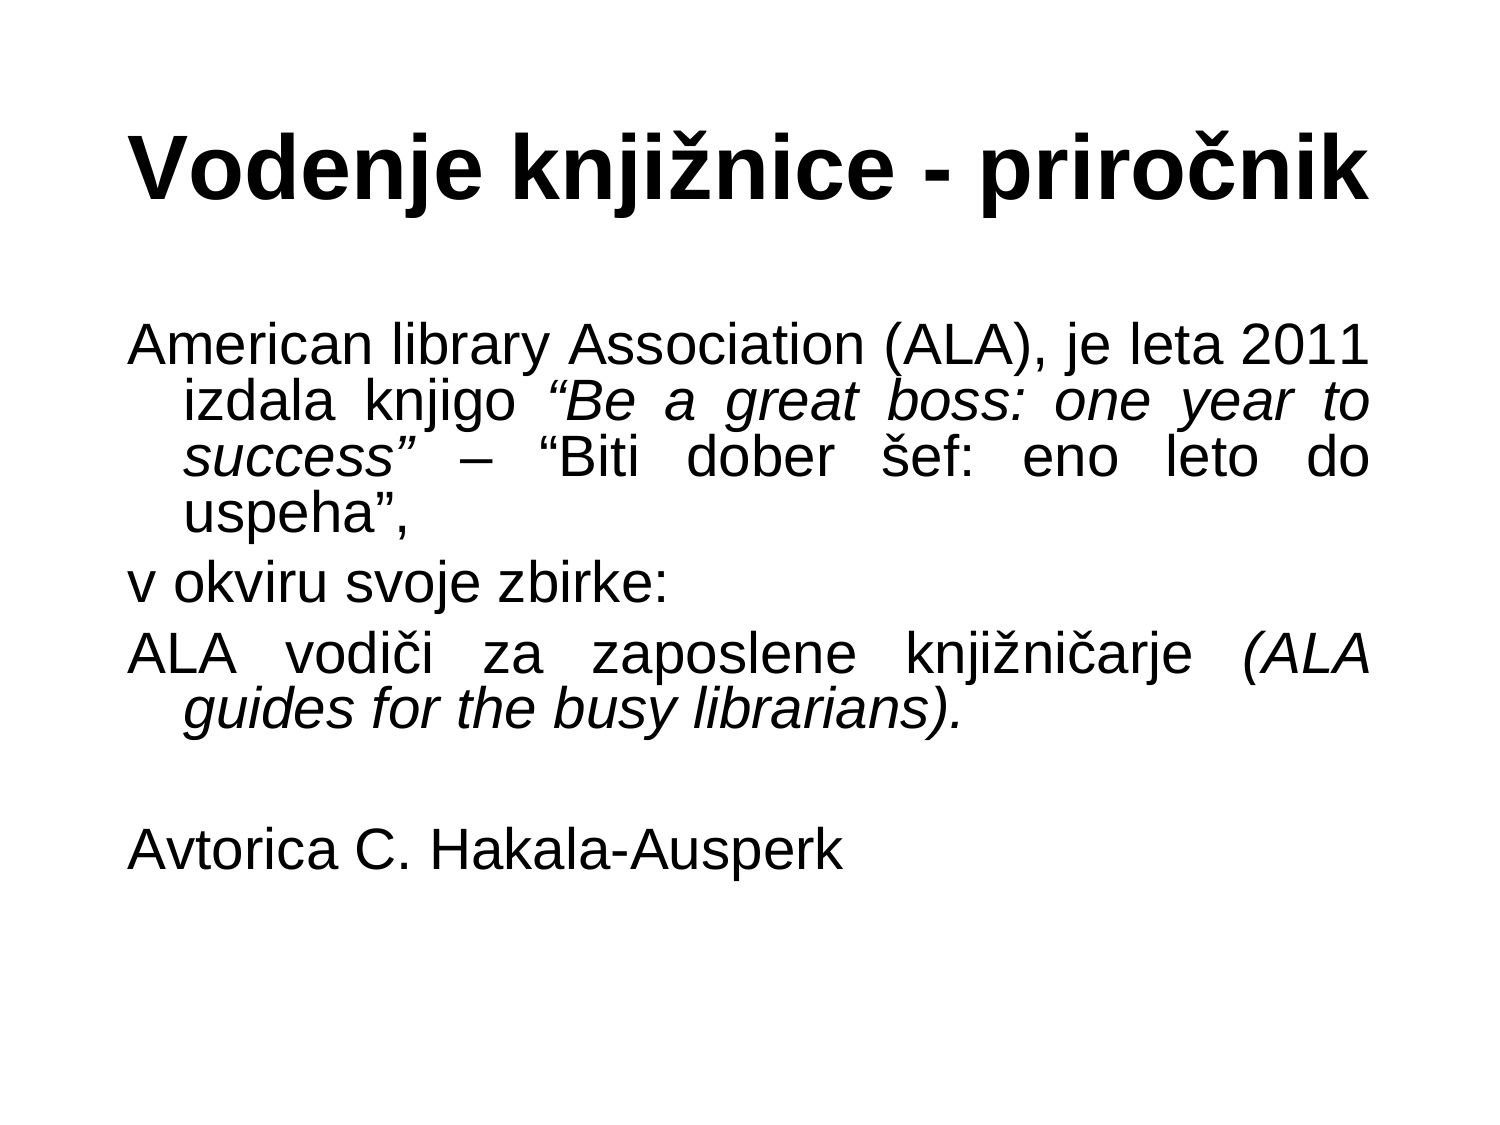

# Vodenje knjižnice - priročnik
American library Association (ALA), je leta 2011 izdala knjigo “Be a great boss: one year to success” – “Biti dober šef: eno leto do uspeha”,
v okviru svoje zbirke:
ALA vodiči za zaposlene knjižničarje (ALA guides for the busy librarians).
Avtorica C. Hakala-Ausperk
Primoz Juznic, BINK, FF, Univerza v Ljubljani